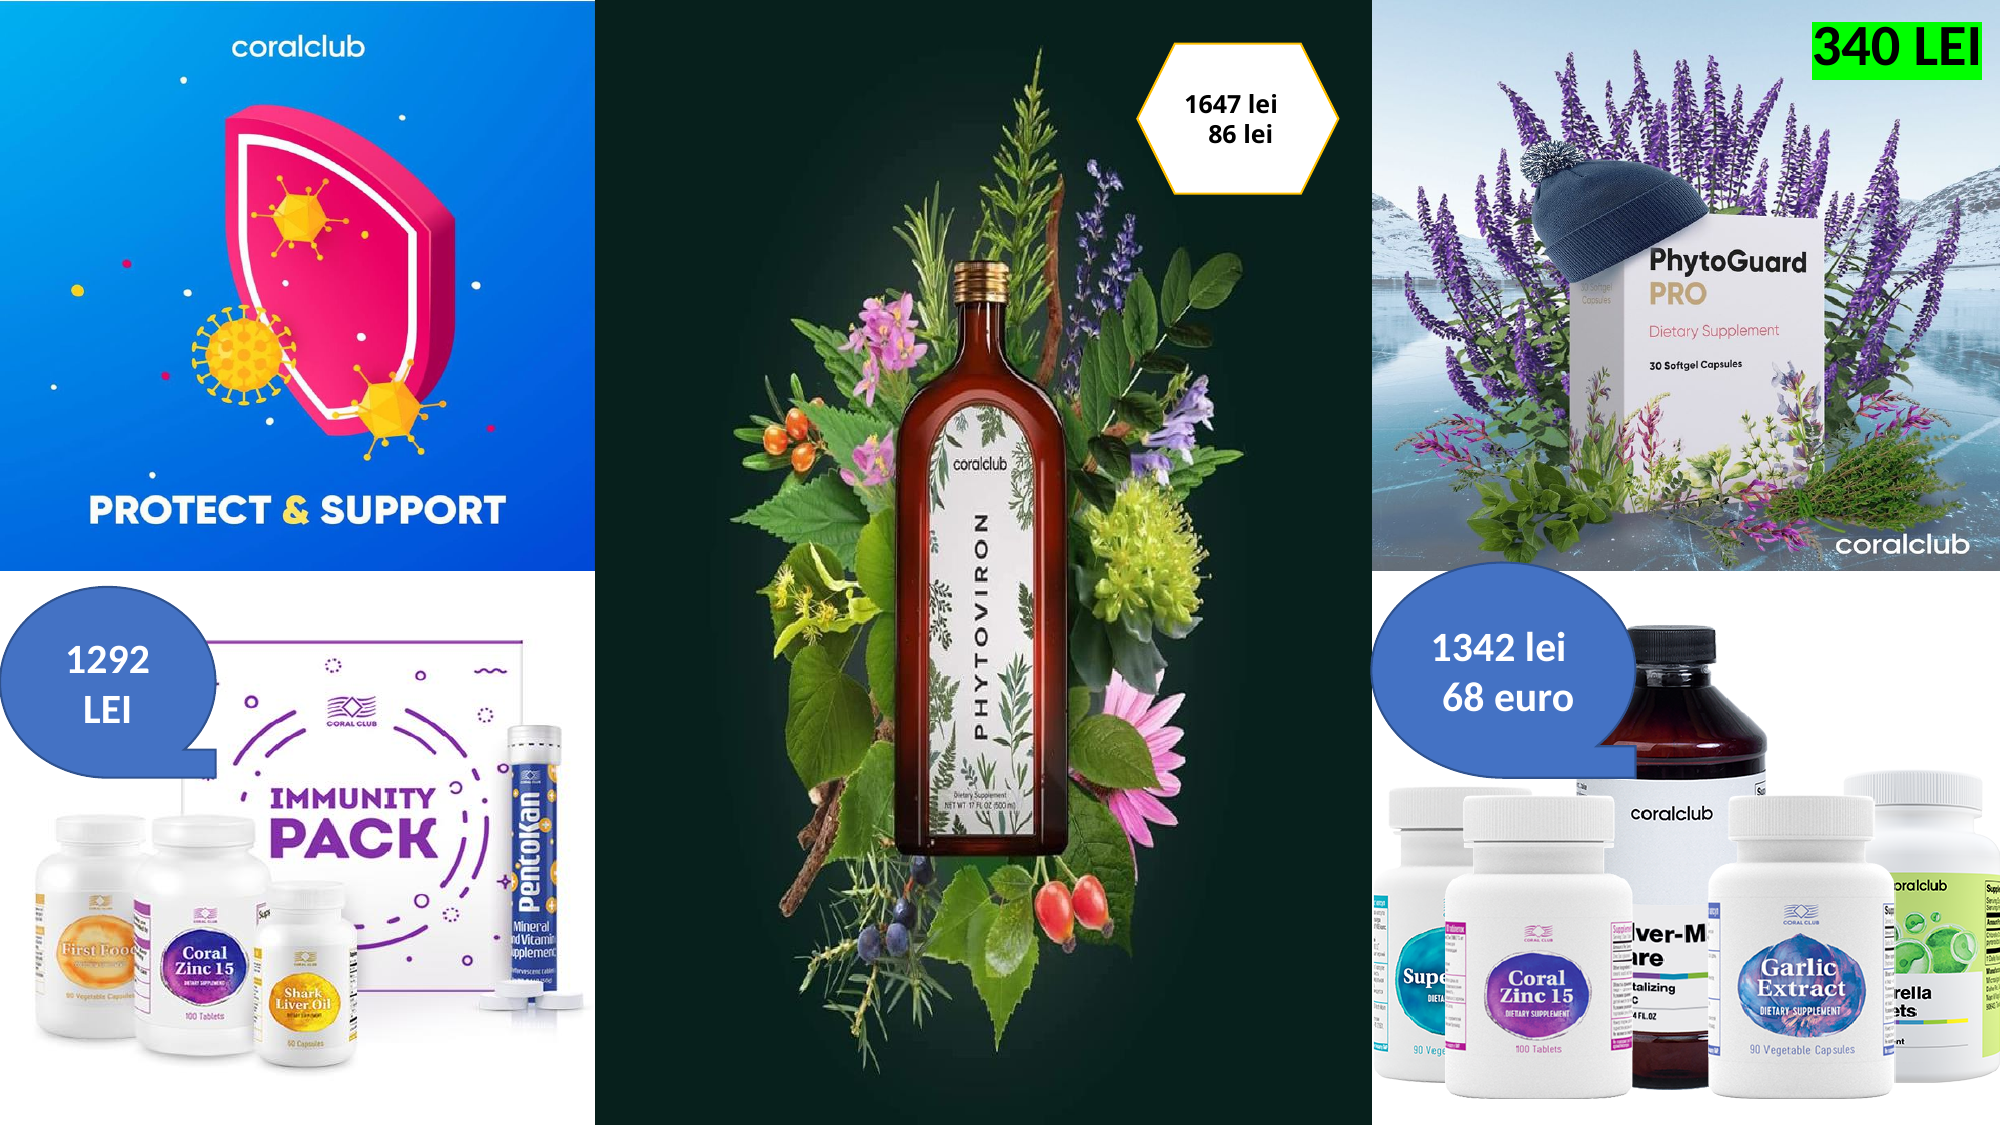

340 LEI
1647 lei 86 lei
1342 lei
 68 euro
1292
LEI